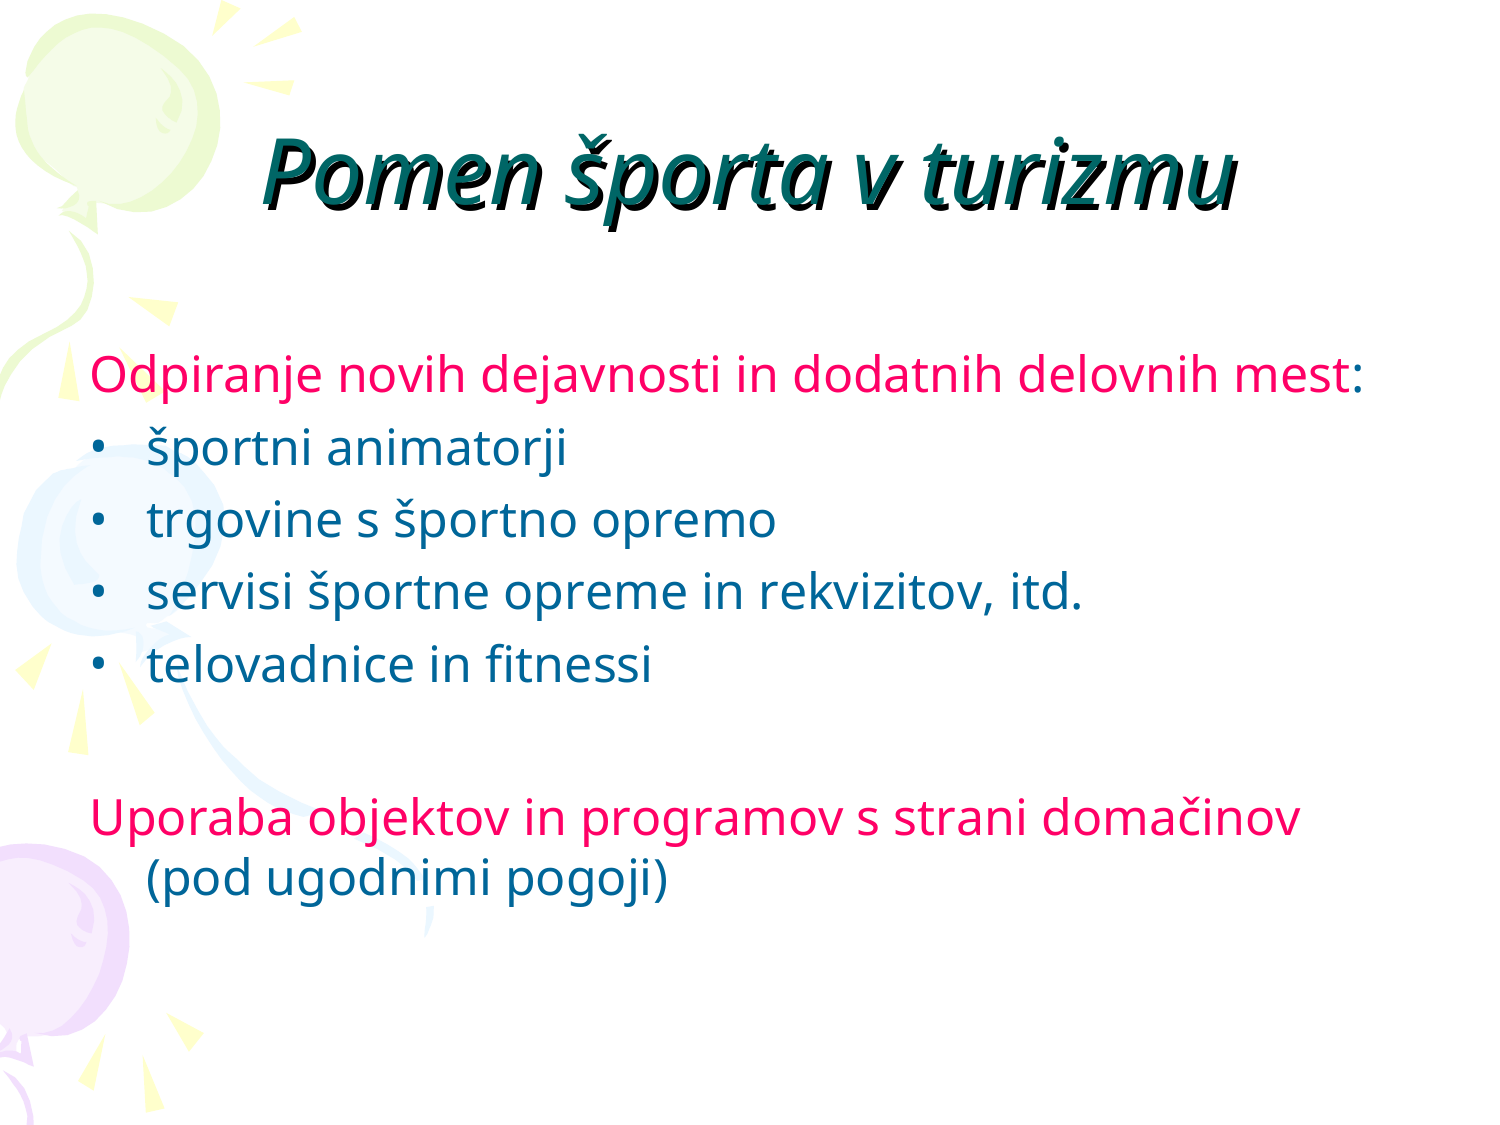

# Pomen športa v turizmu
Odpiranje novih dejavnosti in dodatnih delovnih mest:
športni animatorji
trgovine s športno opremo
servisi športne opreme in rekvizitov, itd.
telovadnice in fitnessi
Uporaba objektov in programov s strani domačinov (pod ugodnimi pogoji)